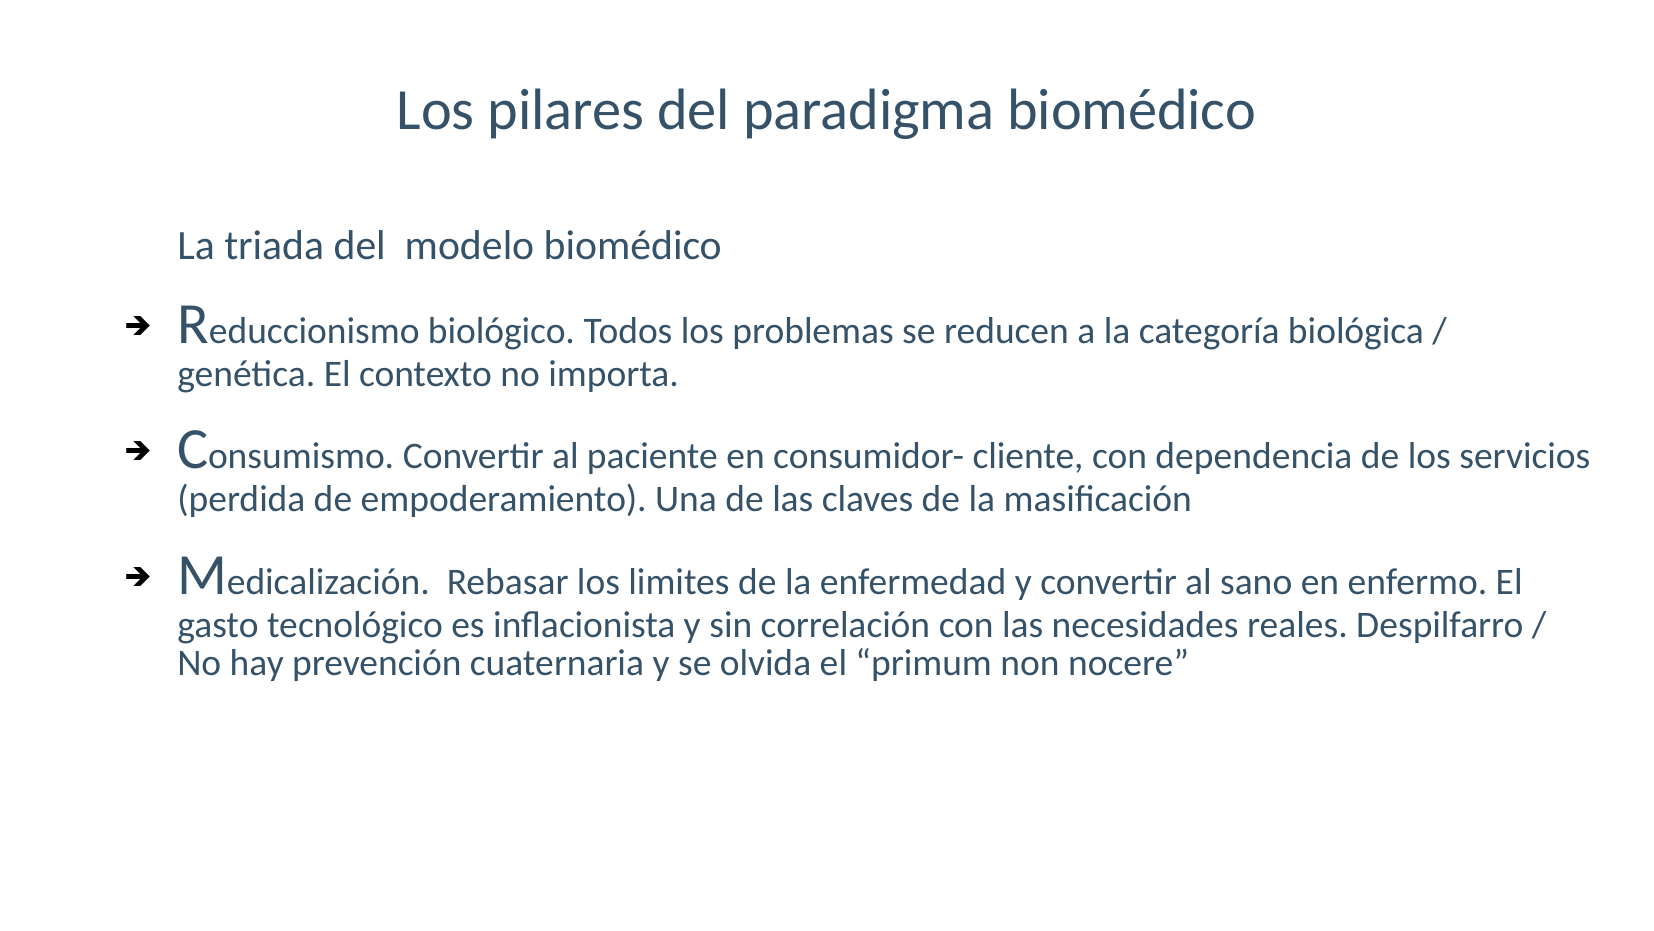

# Los pilares del paradigma biomédico
La triada del modelo biomédico
Reduccionismo biológico. Todos los problemas se reducen a la categoría biológica / genética. El contexto no importa.
Consumismo. Convertir al paciente en consumidor- cliente, con dependencia de los servicios (perdida de empoderamiento). Una de las claves de la masificación
Medicalización. Rebasar los limites de la enfermedad y convertir al sano en enfermo. El gasto tecnológico es inflacionista y sin correlación con las necesidades reales. Despilfarro / No hay prevención cuaternaria y se olvida el “primum non nocere”